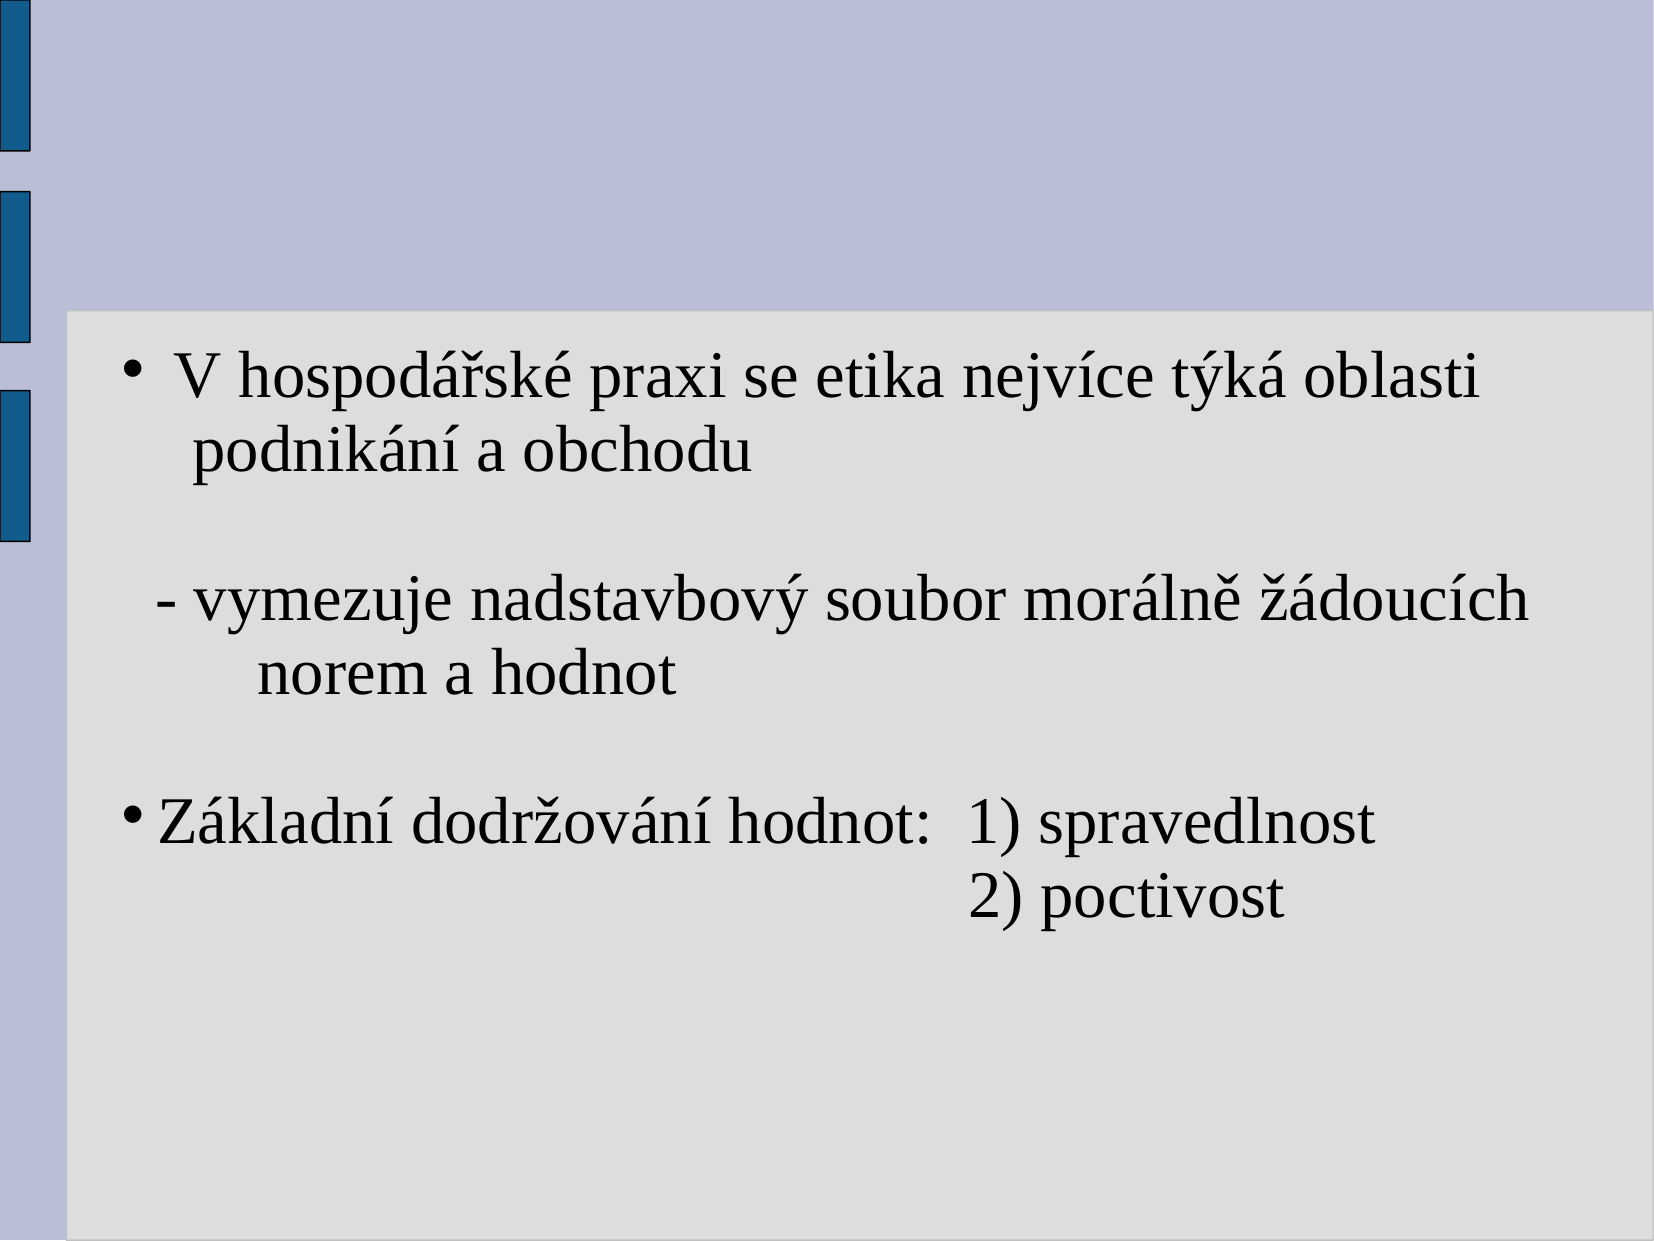

# V hospodářské praxi se etika nejvíce týká oblasti podnikání a obchodu
 - vymezuje nadstavbový soubor morálně žádoucích norem a hodnot
Základní dodržování hodnot: 1) spravedlnost
 			 2) poctivost